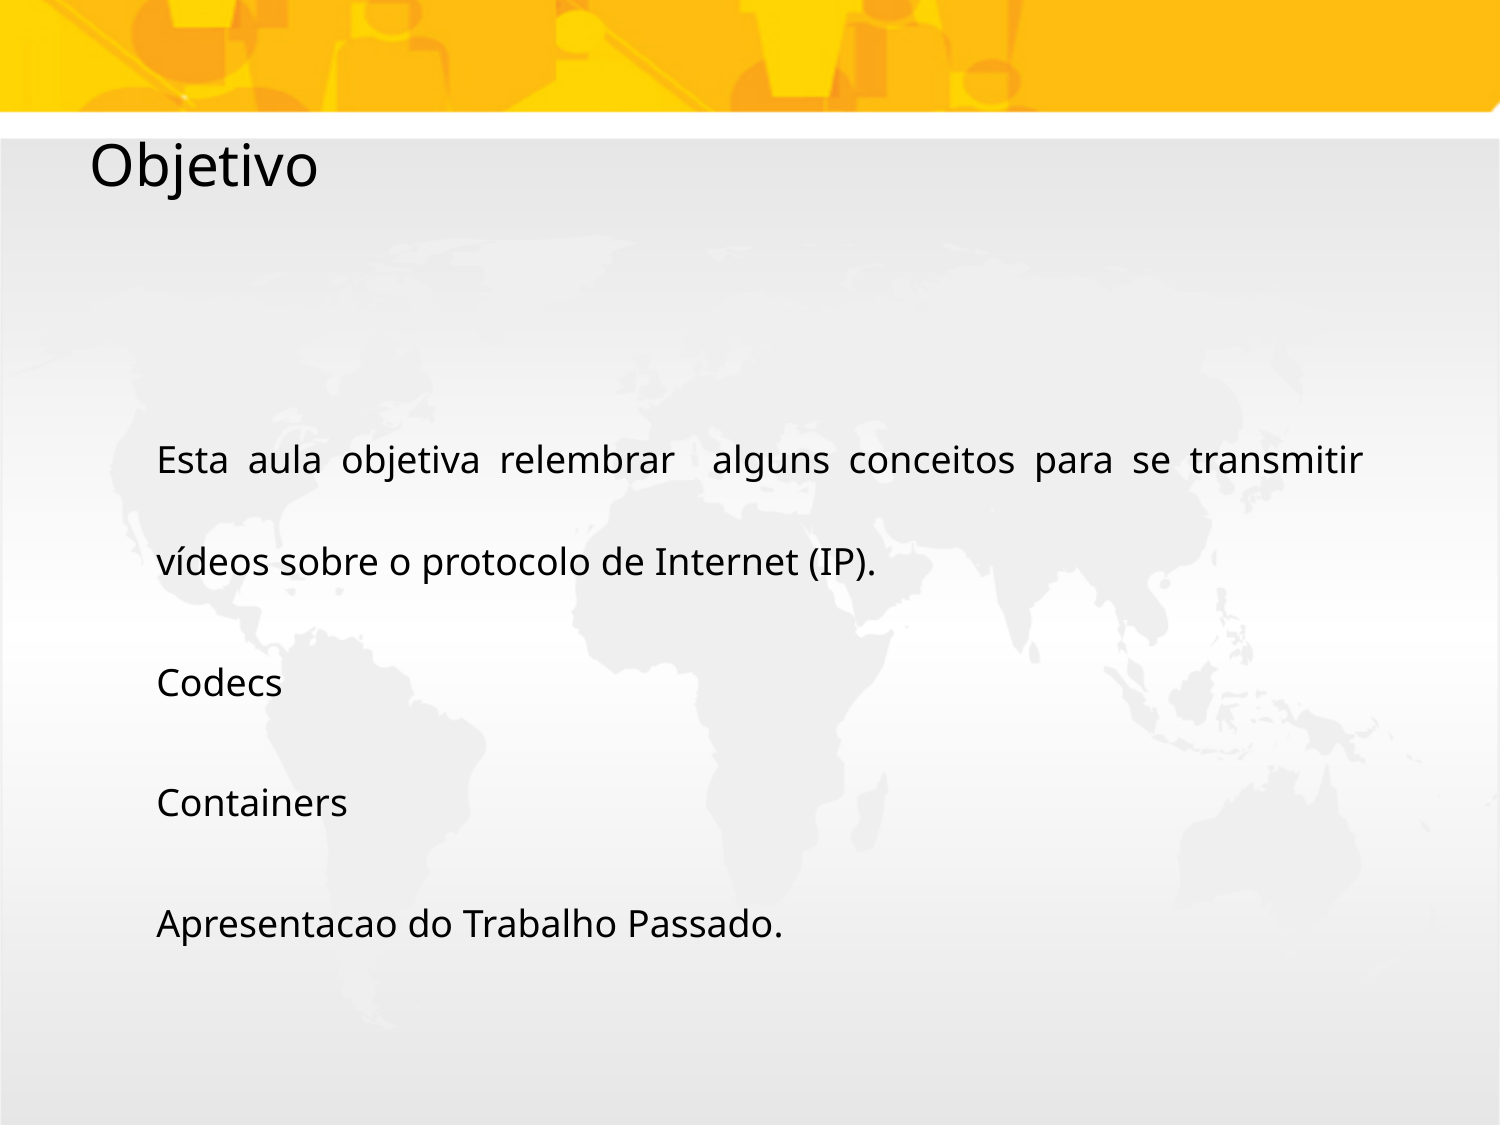

Objetivo
Esta aula objetiva relembrar alguns conceitos para se transmitir vídeos sobre o protocolo de Internet (IP).
Codecs
Containers
Apresentacao do Trabalho Passado.